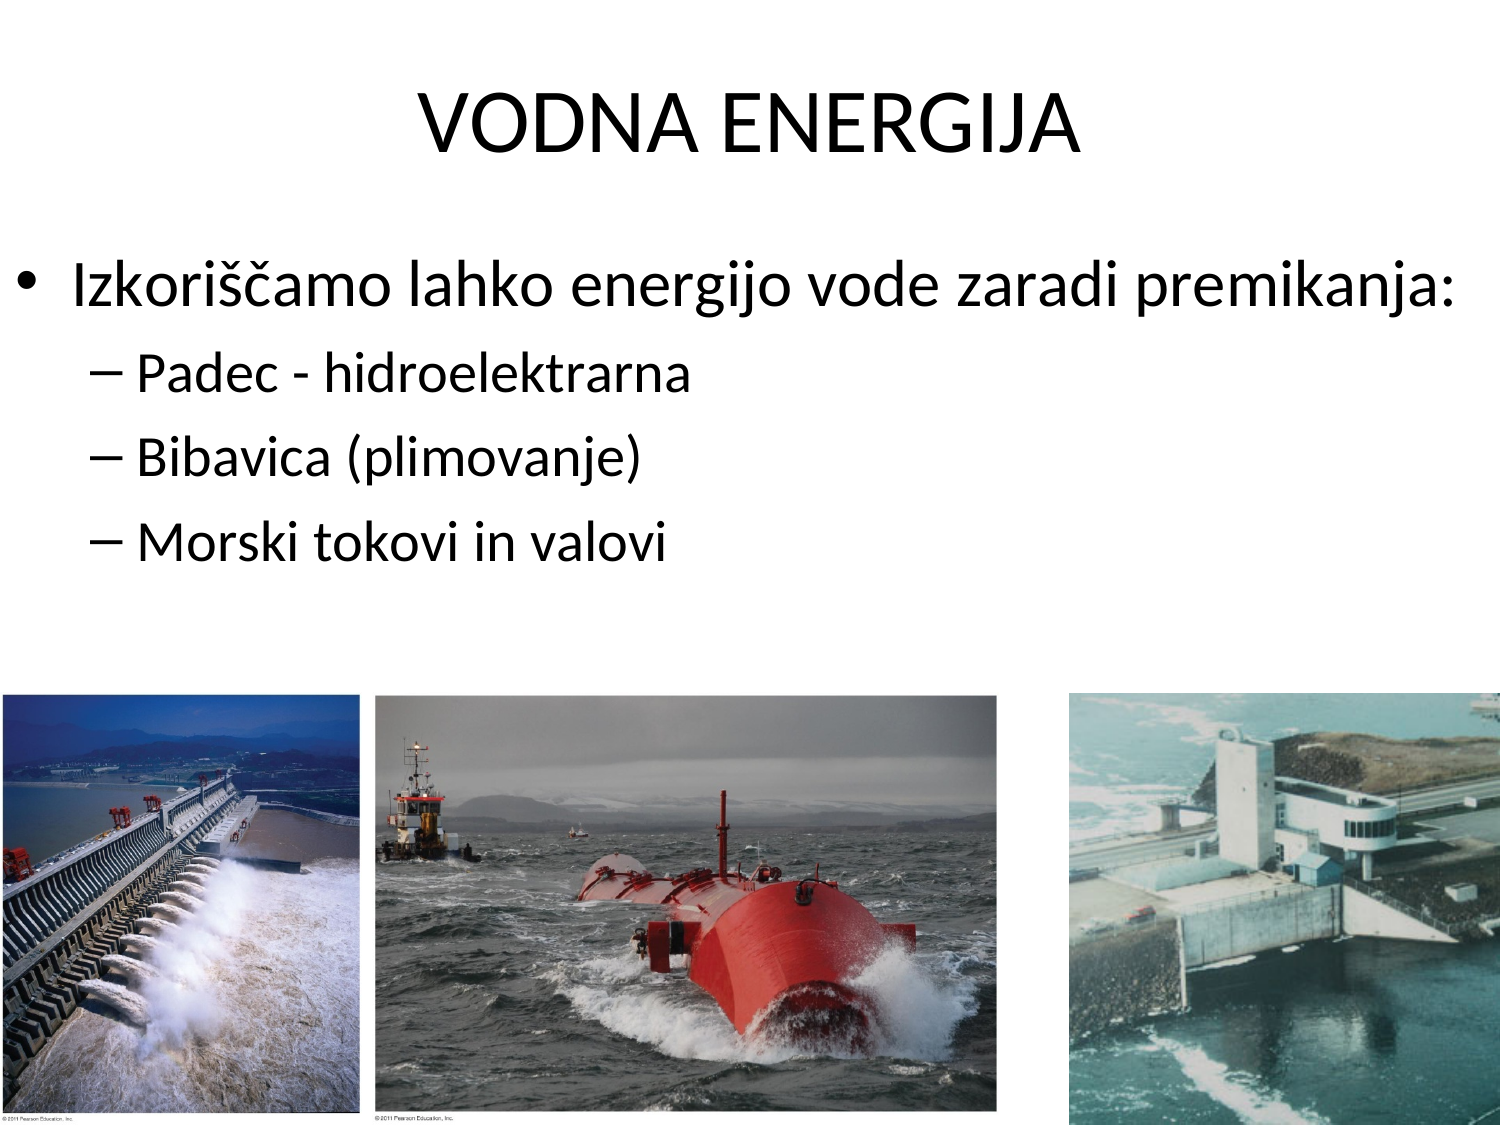

VODNA ENERGIJA
Izkoriščamo lahko energijo vode zaradi premikanja:
Padec - hidroelektrarna
Bibavica (plimovanje)
Morski tokovi in valovi